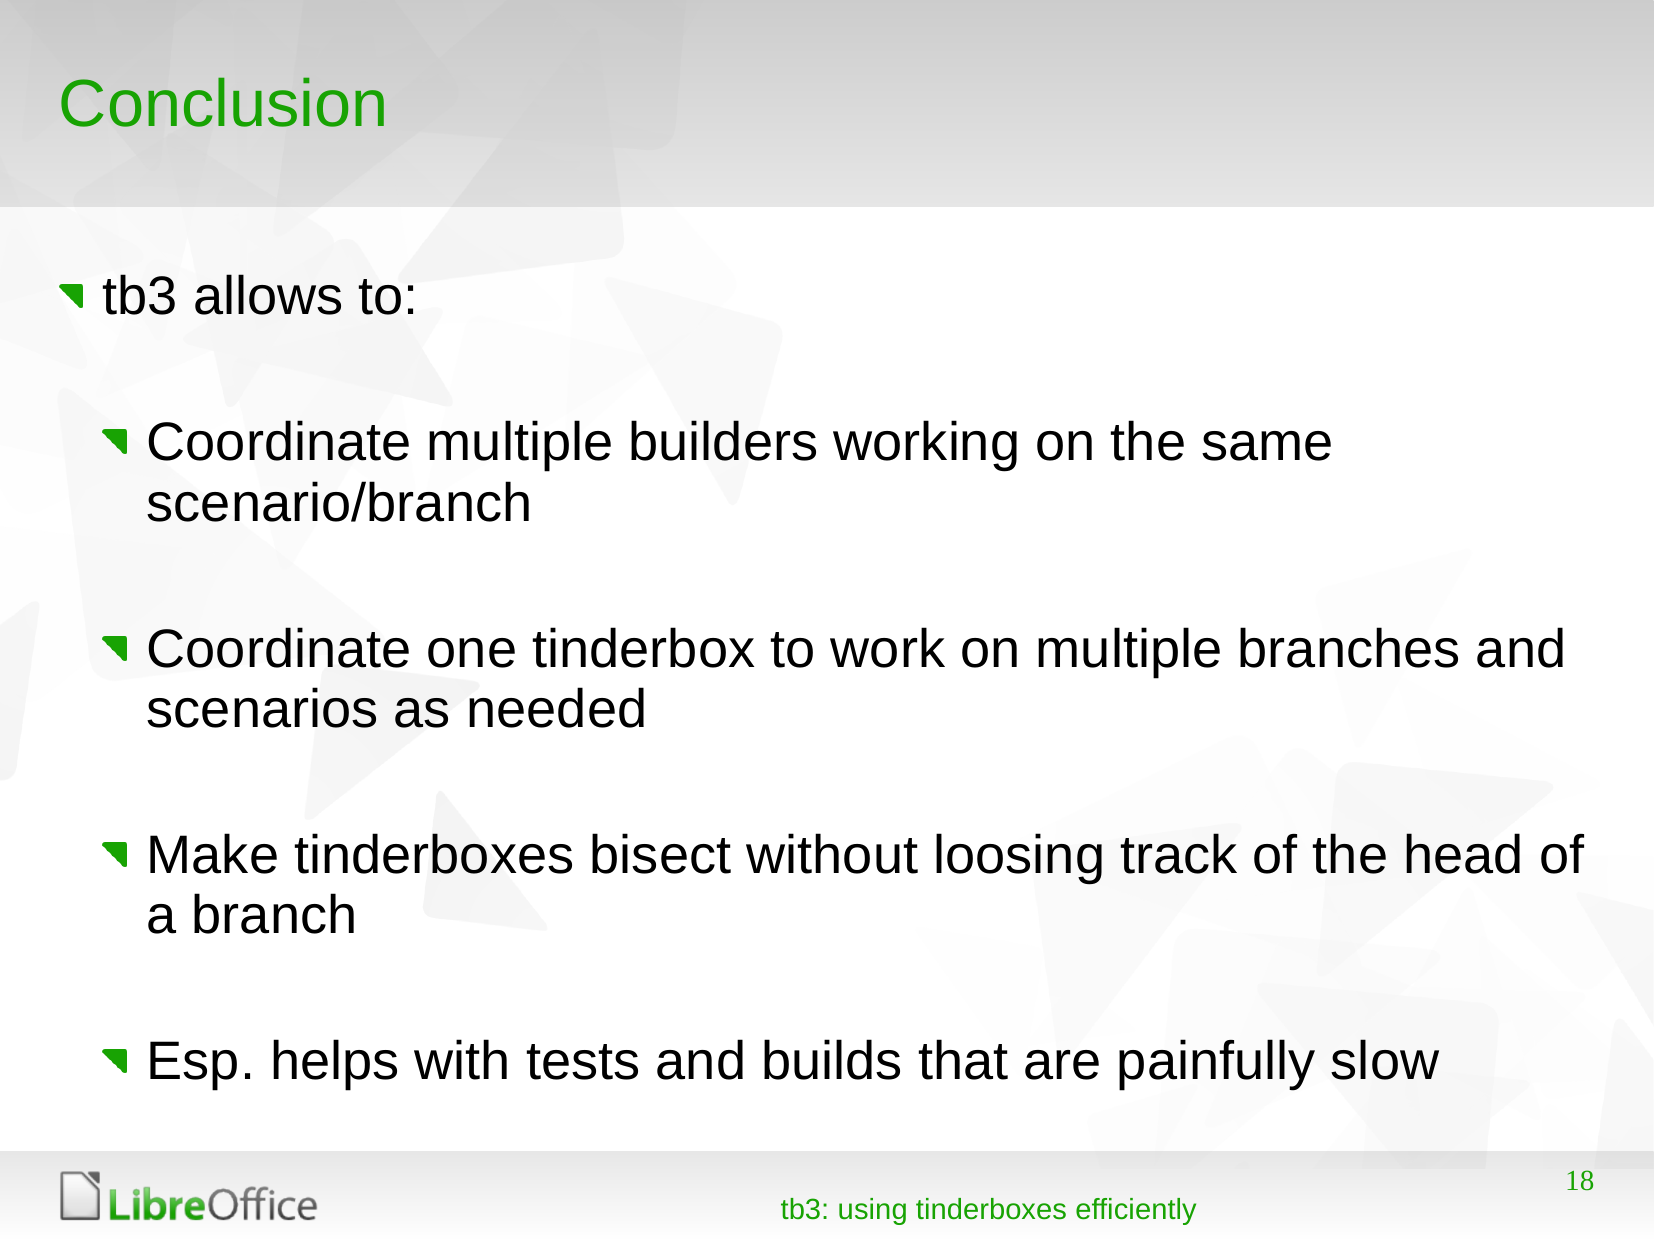

# Conclusion
tb3 allows to:
Coordinate multiple builders working on the same scenario/branch
Coordinate one tinderbox to work on multiple branches and scenarios as needed
Make tinderboxes bisect without loosing track of the head of a branch
Esp. helps with tests and builds that are painfully slow
18
liberating productivity